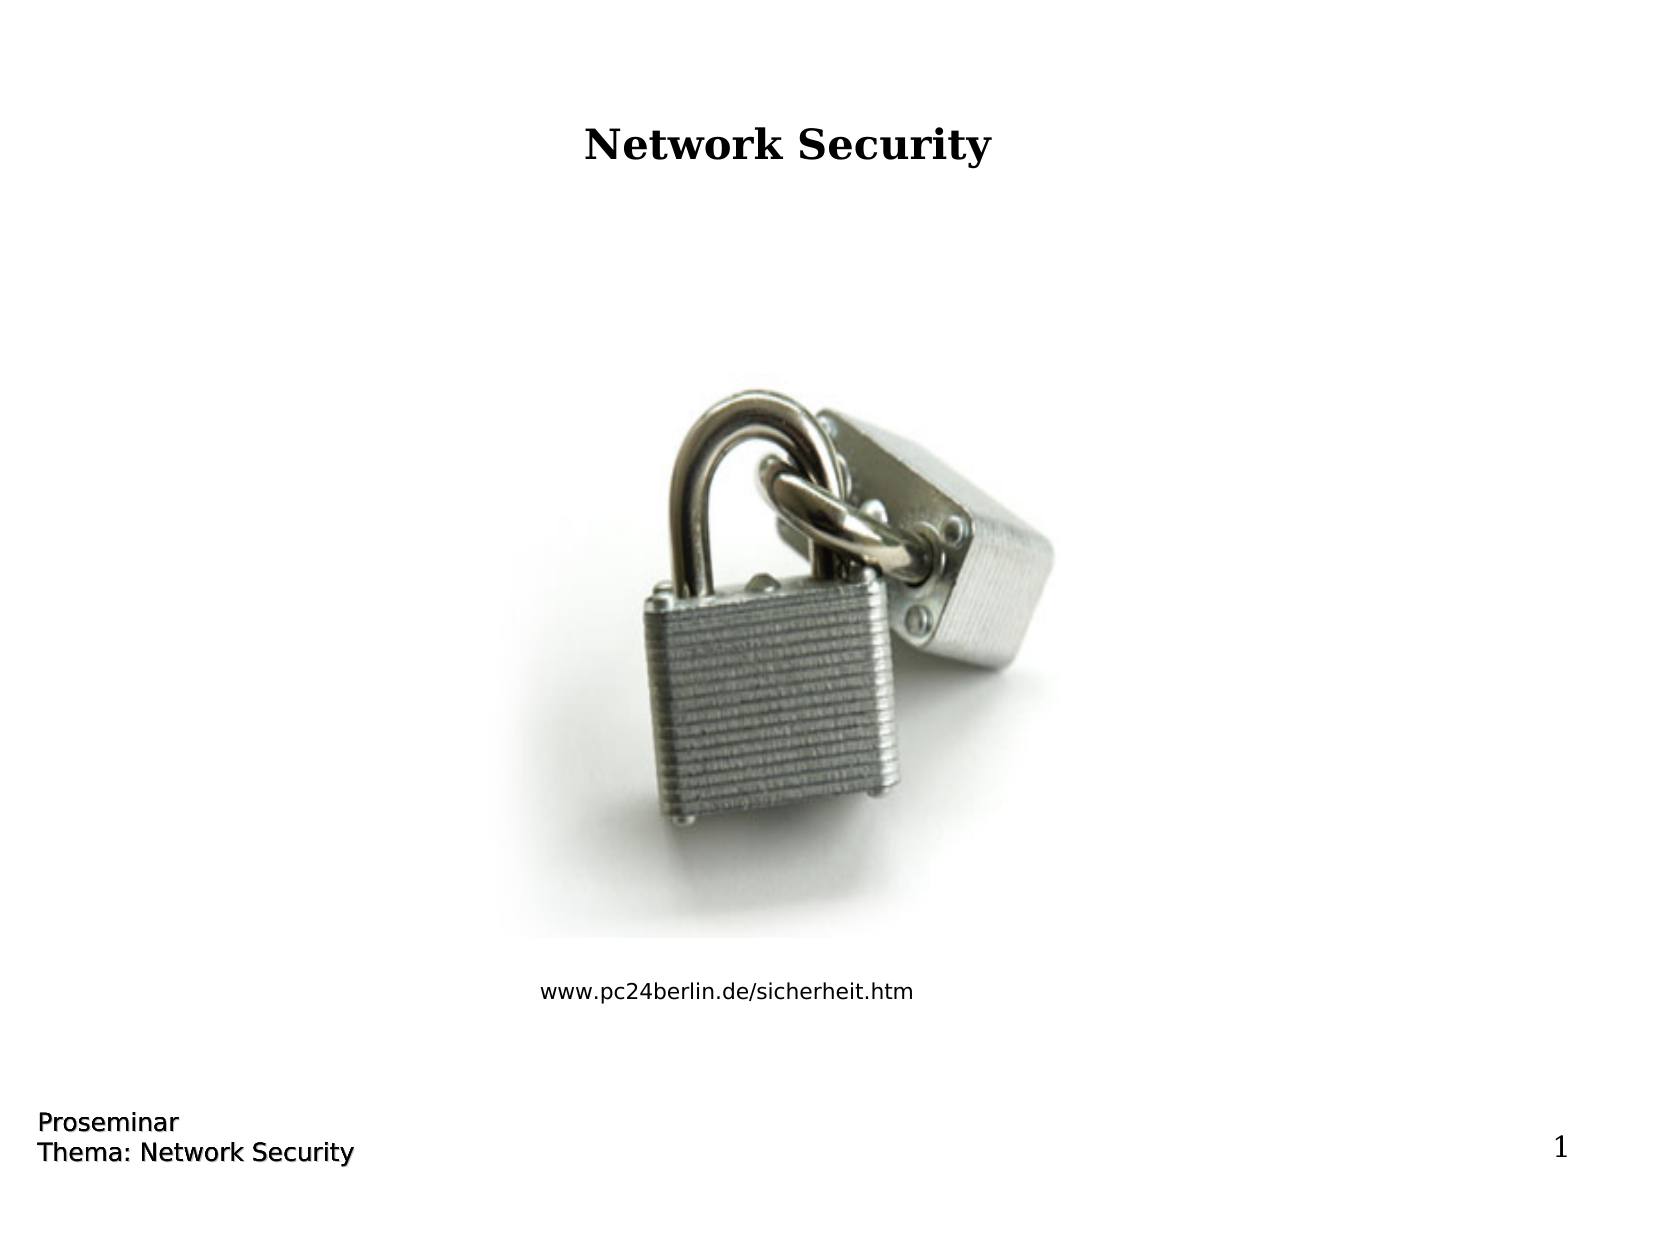

Network Security
www.pc24berlin.de/sicherheit.htm
# Proseminar Thema: Network Security
Proseminar
Thema: Network Security
Proseminar
Thema: Network Security
Proseminar
Thema: Network Security
1